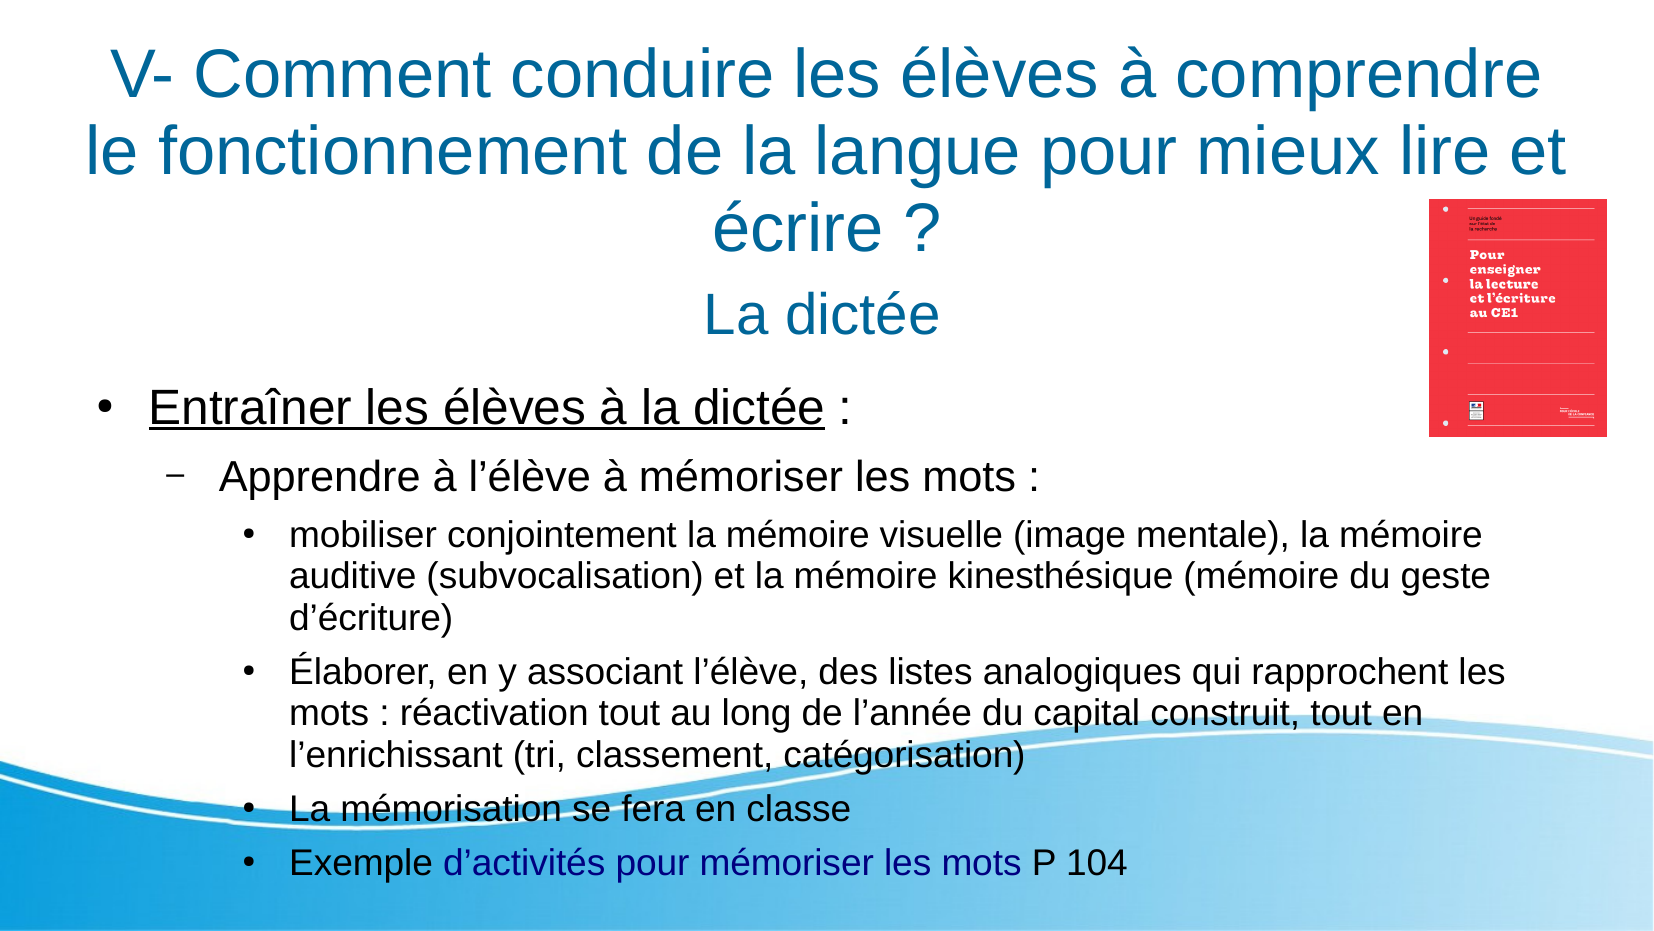

# V- Comment conduire les élèves à comprendre le fonctionnement de la langue pour mieux lire et écrire ?
La dictée
Entraîner les élèves à la dictée :
Apprendre à l’élève à mémoriser les mots :
mobiliser conjointement la mémoire visuelle (image mentale), la mémoire auditive (subvocalisation) et la mémoire kinesthésique (mémoire du geste d’écriture)
Élaborer, en y associant l’élève, des listes analogiques qui rapprochent les mots : réactivation tout au long de l’année du capital construit, tout en l’enrichissant (tri, classement, catégorisation)
La mémorisation se fera en classe
Exemple d’activités pour mémoriser les mots P 104